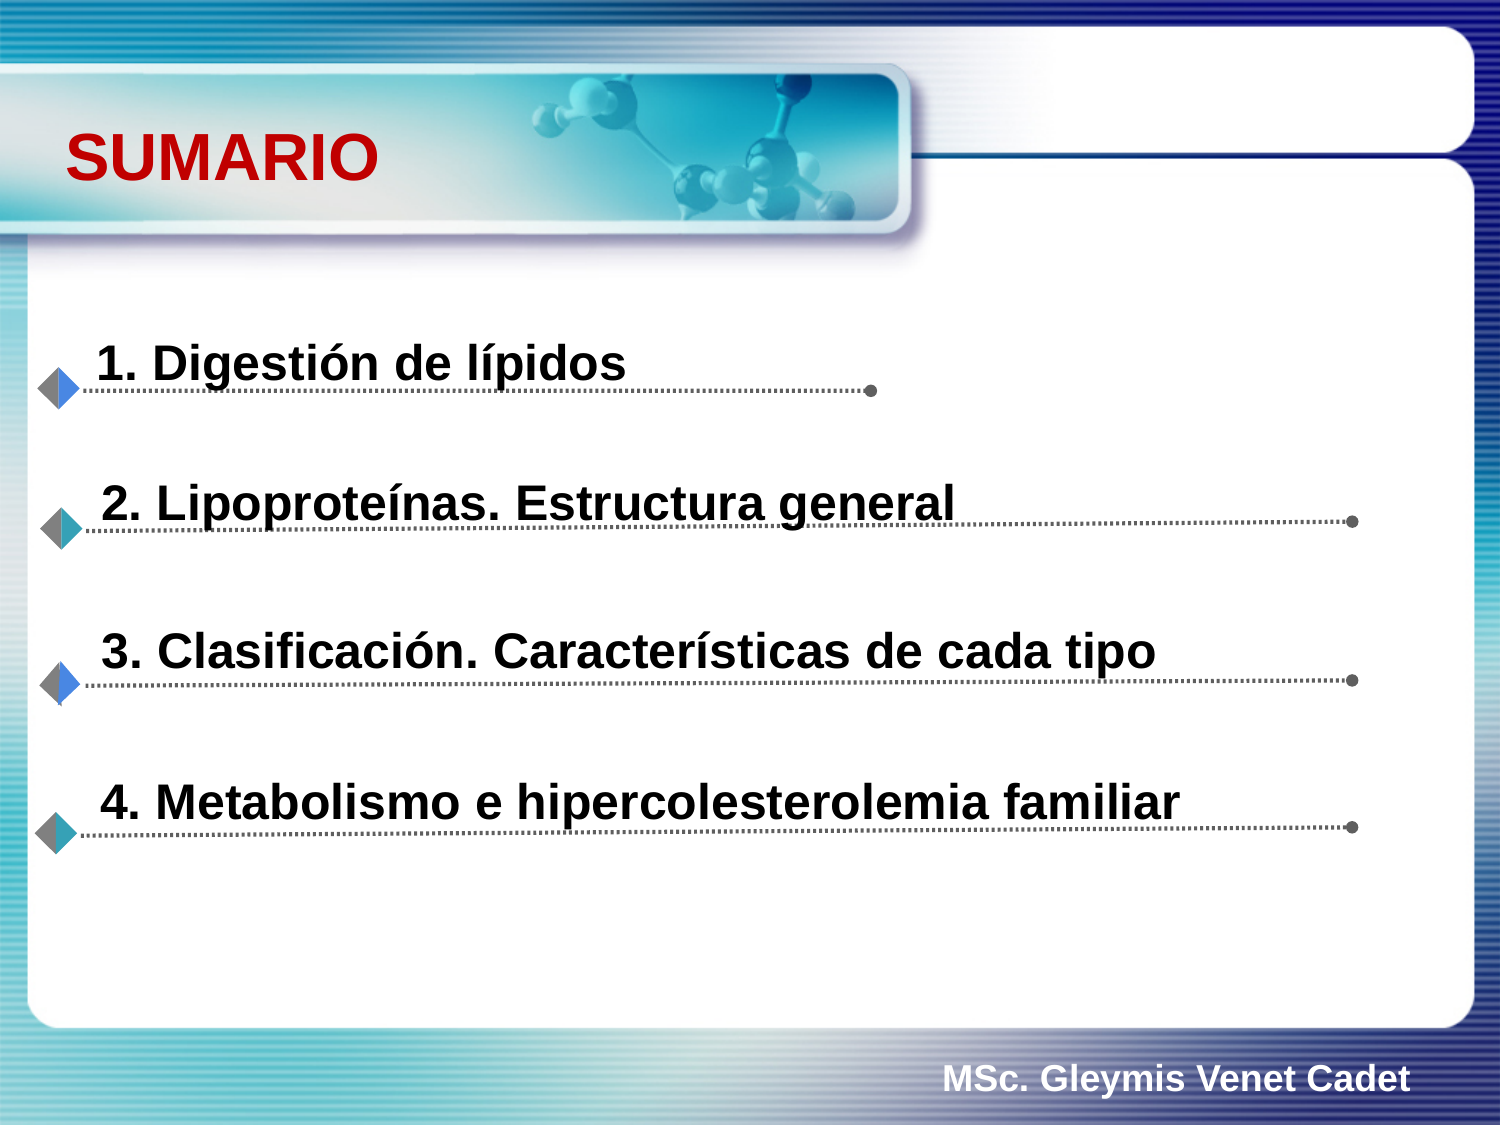

# SUMARIO
1. Digestión de lípidos
2. Lipoproteínas. Estructura general
3. Clasificación. Características de cada tipo
4. Metabolismo e hipercolesterolemia familiar
MSc. Gleymis Venet Cadet